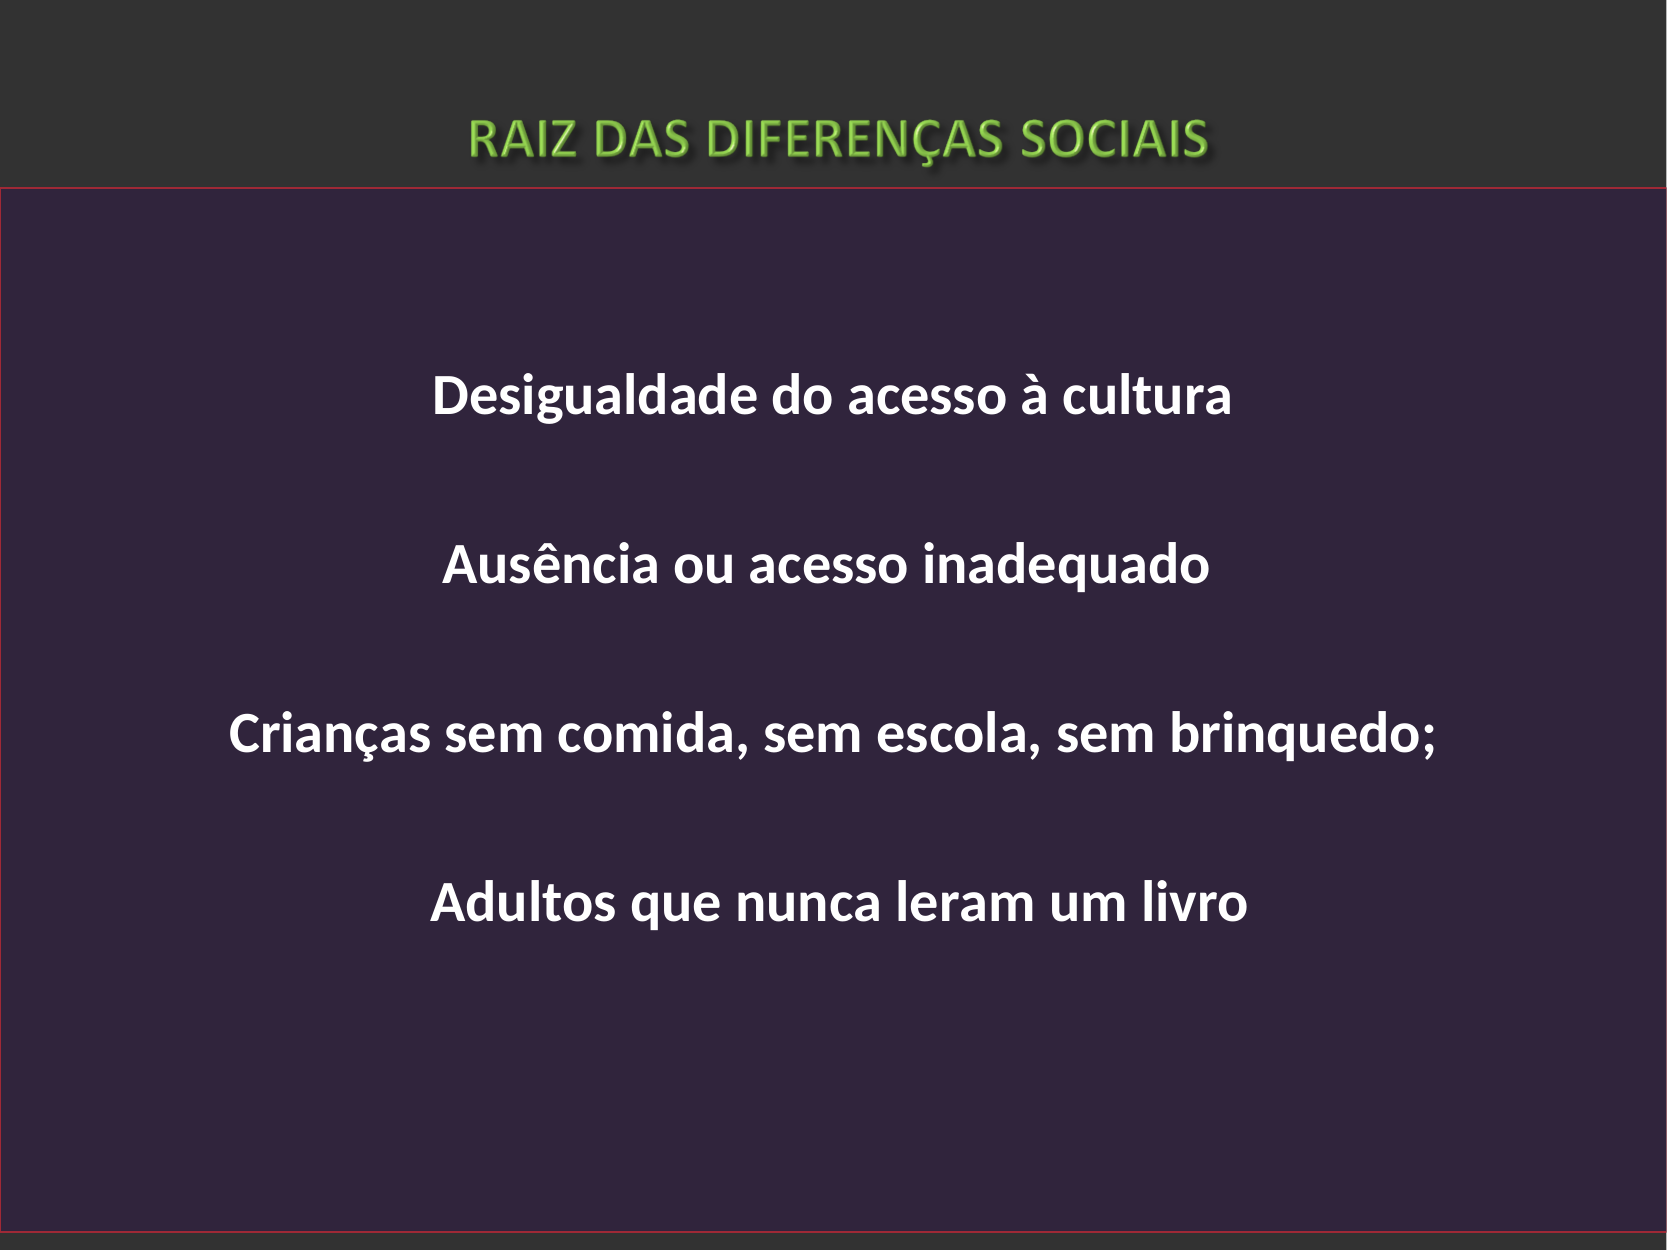

# Desigualdade do acesso à cultura
Ausência ou acesso inadequado
Crianças sem comida, sem escola, sem brinquedo;
 Adultos que nunca leram um livro